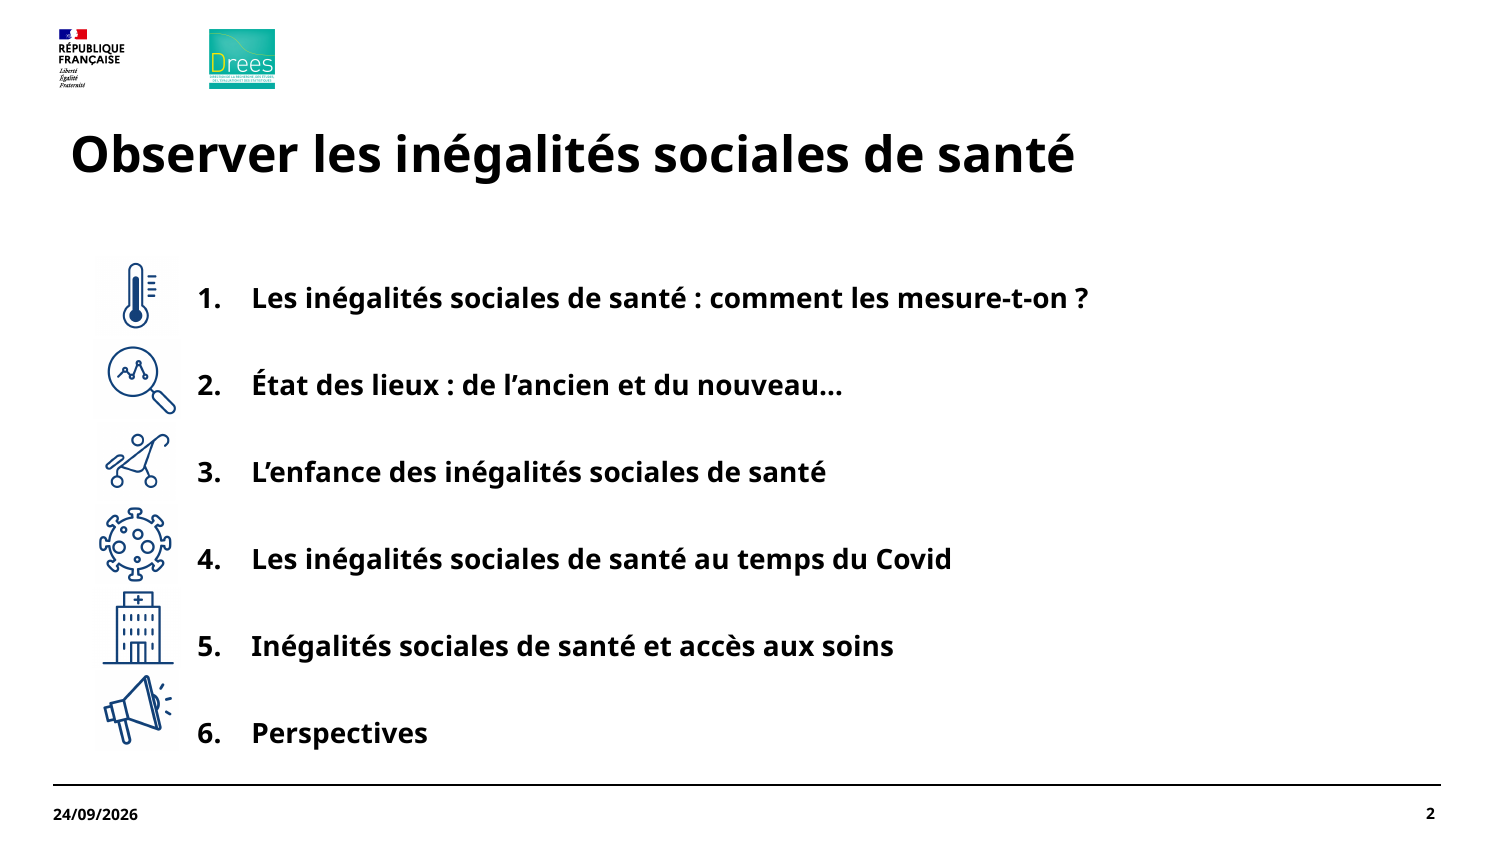

Observer les inégalités sociales de santé
#
Les inégalités sociales de santé : comment les mesure-t-on ?
État des lieux : de l’ancien et du nouveau…
L’enfance des inégalités sociales de santé
Les inégalités sociales de santé au temps du Covid
Inégalités sociales de santé et accès aux soins
Perspectives
2